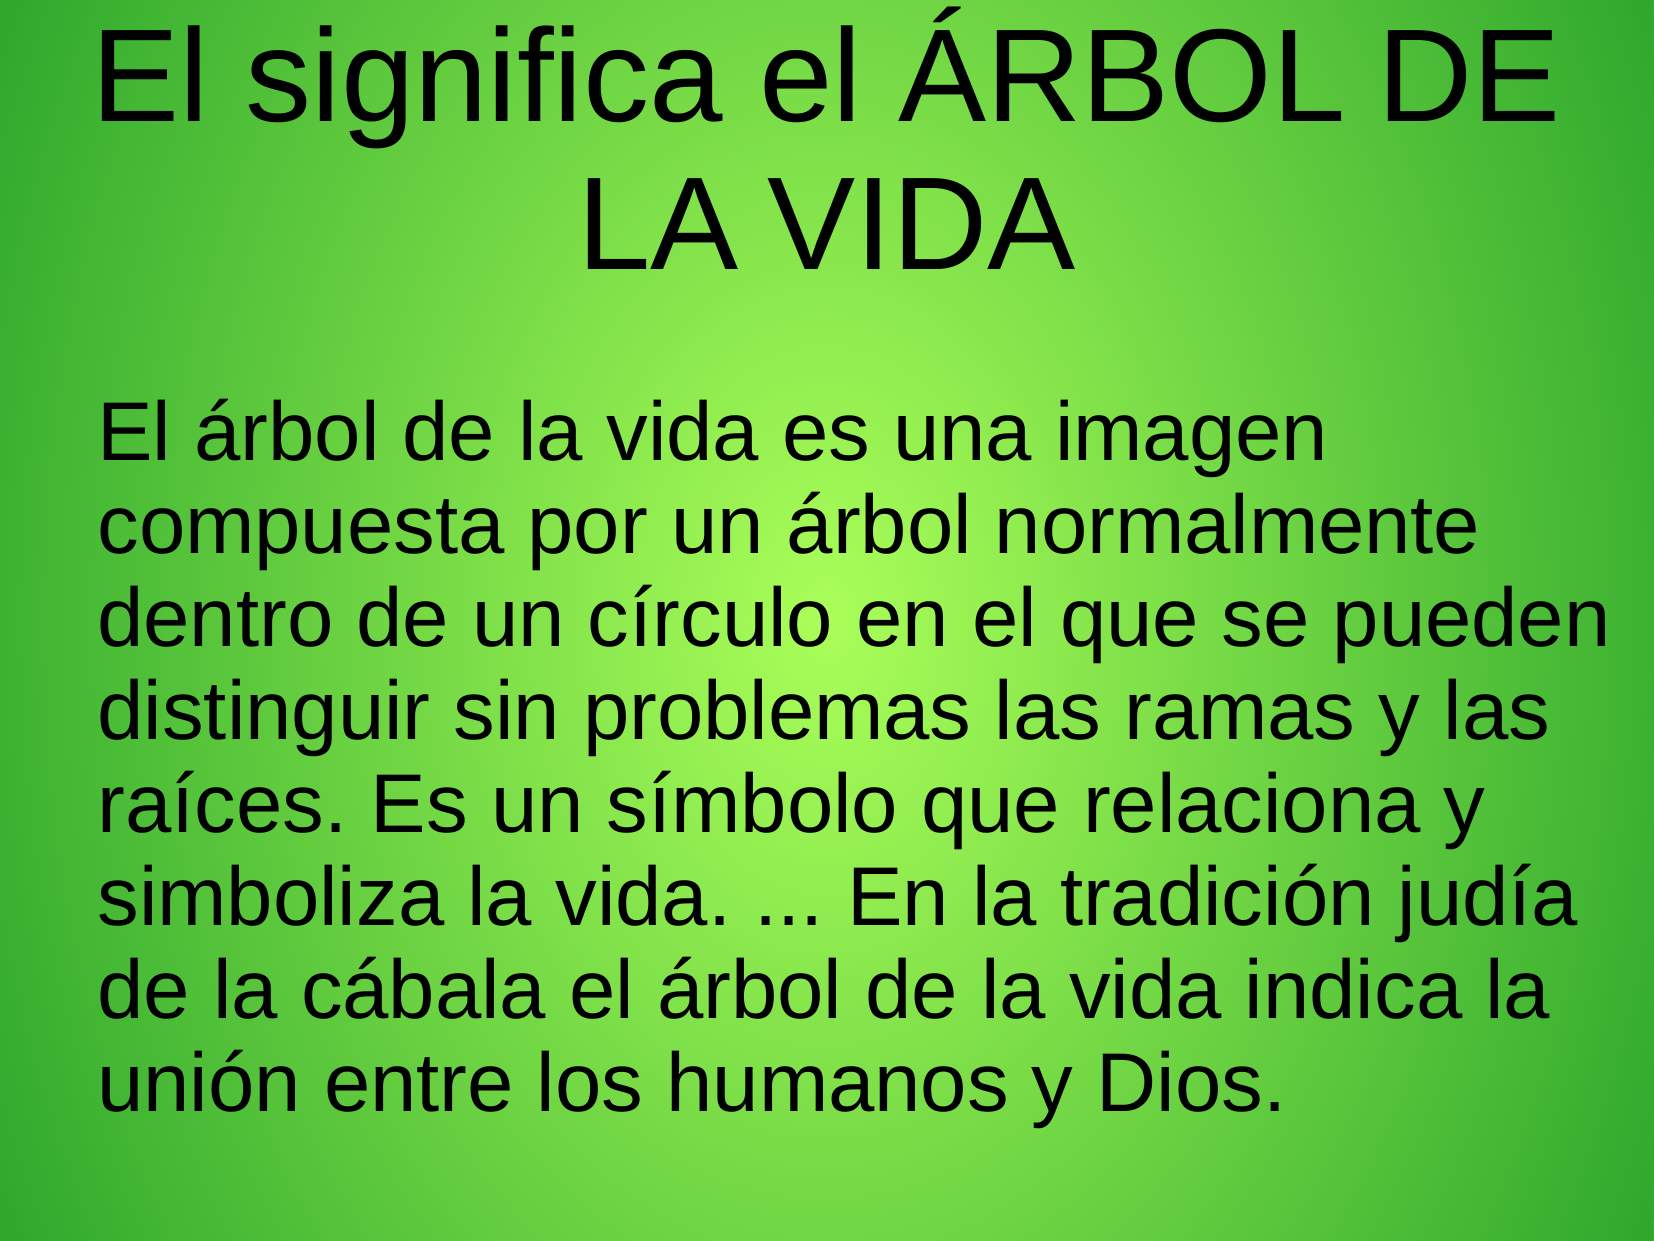

# El significa el ÁRBOL DE LA VIDA
El árbol de la vida es una imagen compuesta por un árbol normalmente dentro de un círculo en el que se pueden distinguir sin problemas las ramas y las raíces. Es un símbolo que relaciona y simboliza la vida. ... En la tradición judía de la cábala el árbol de la vida indica la unión entre los humanos y Dios.